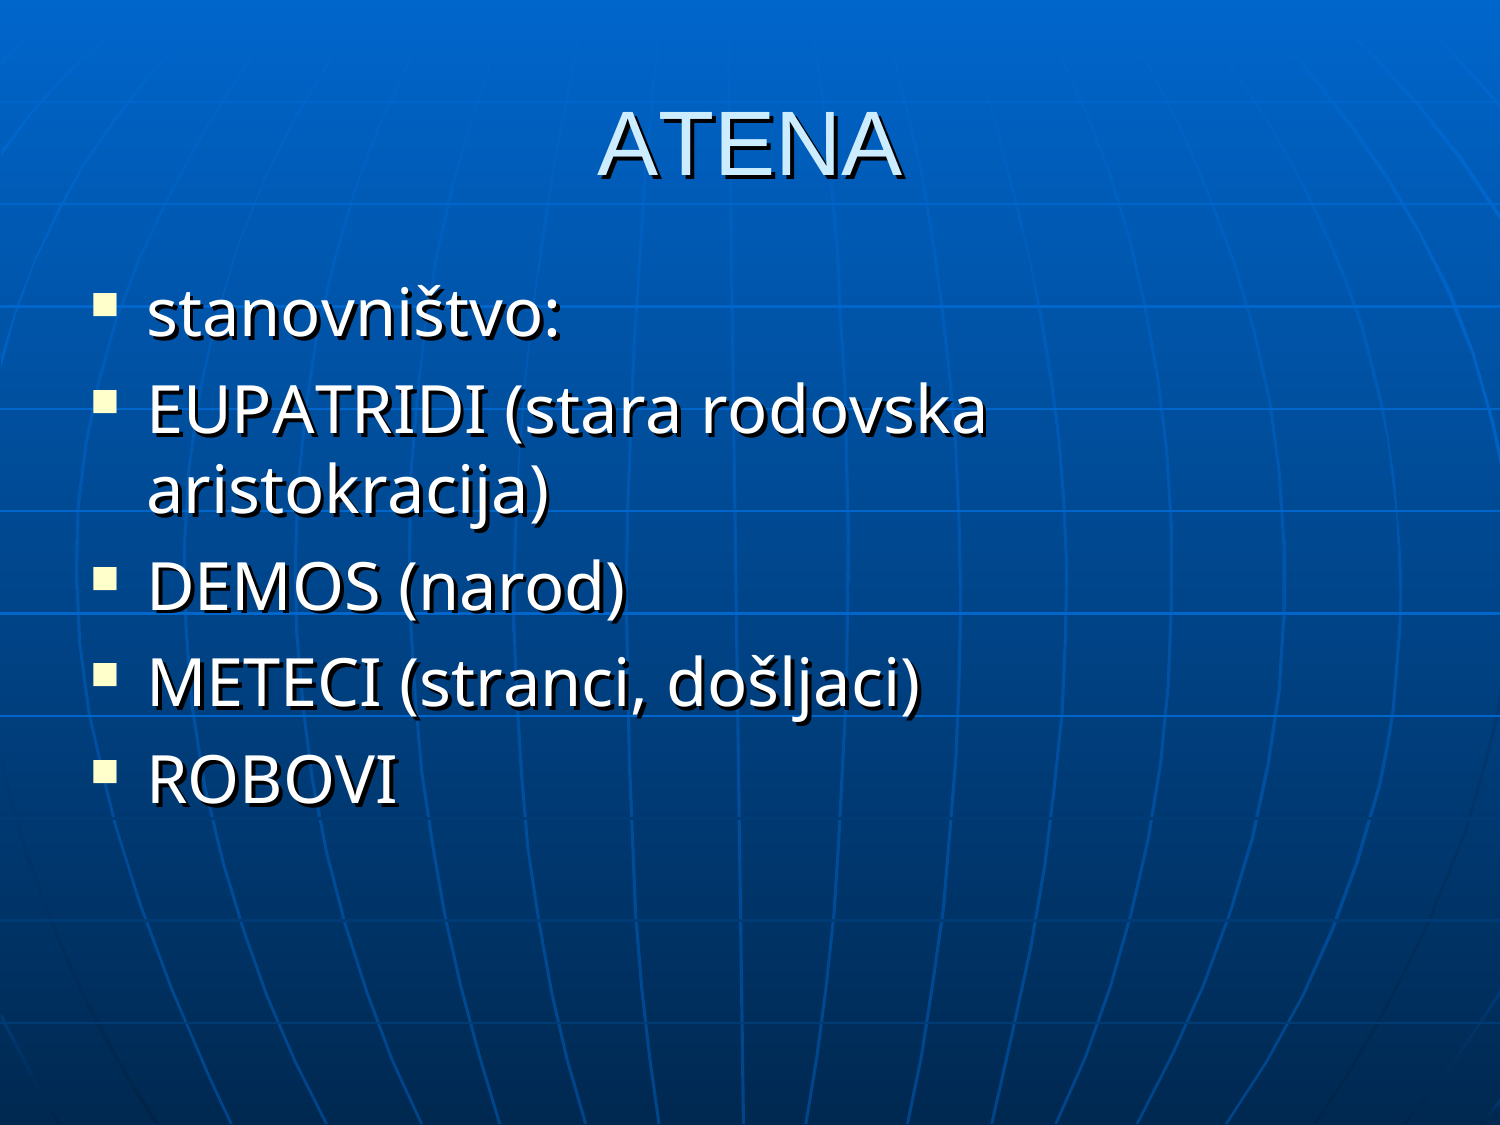

# ATENA
stanovništvo:
EUPATRIDI (stara rodovska aristokracija)
DEMOS (narod)
METECI (stranci, došljaci)
ROBOVI